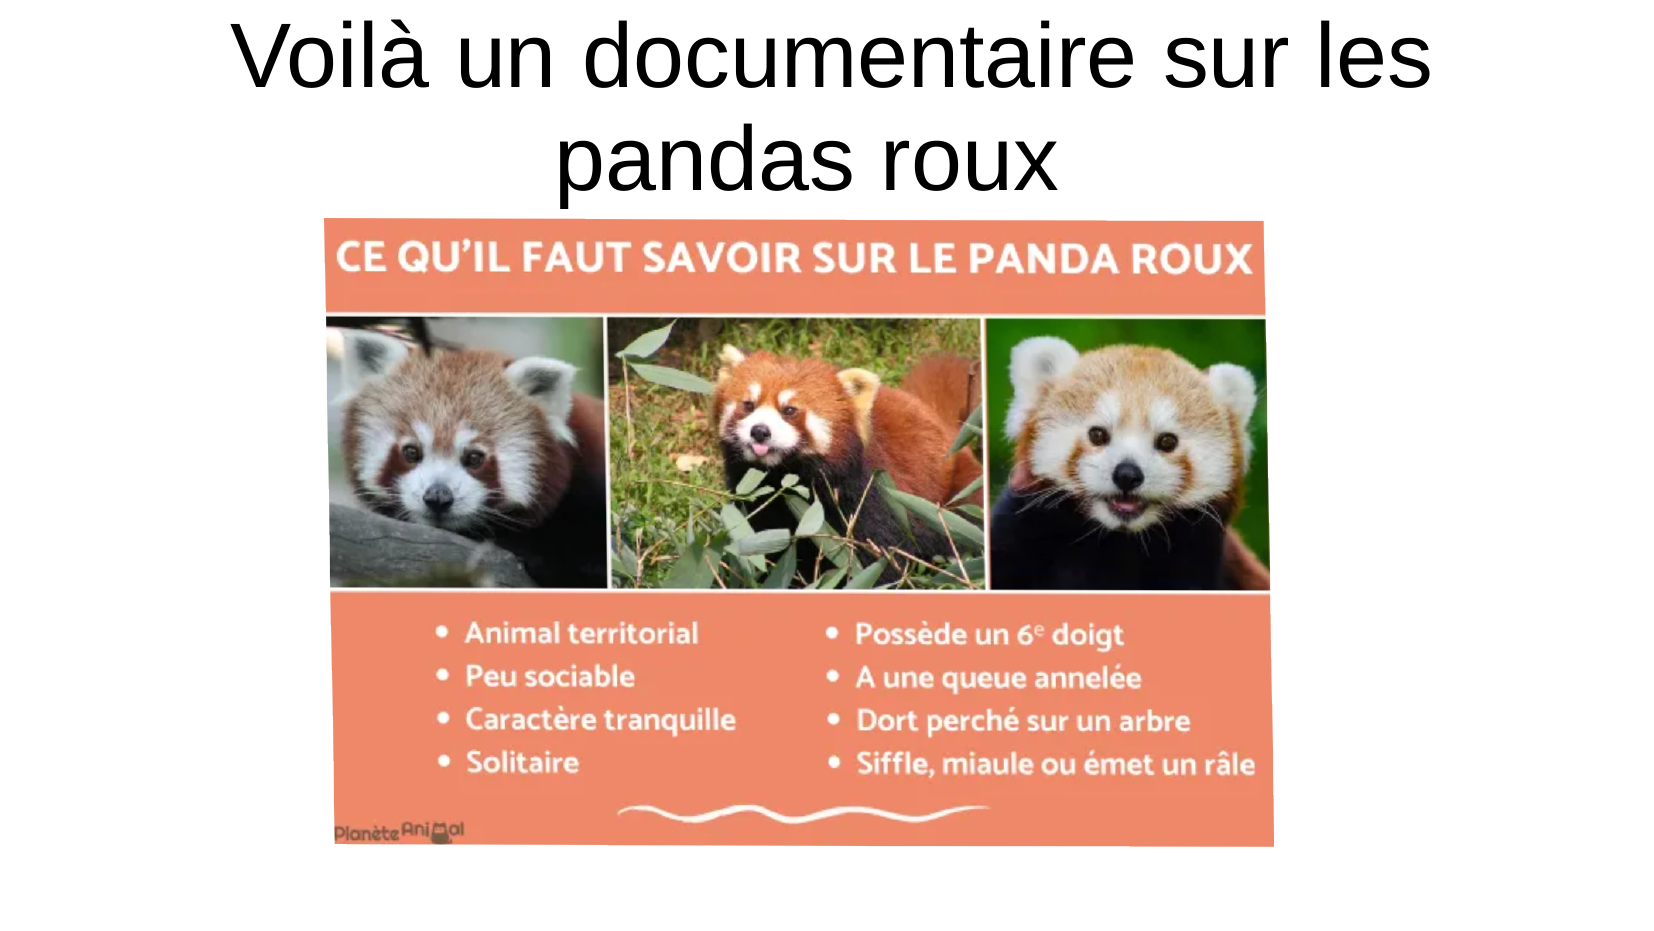

# Voilà un documentaire sur les pandas roux